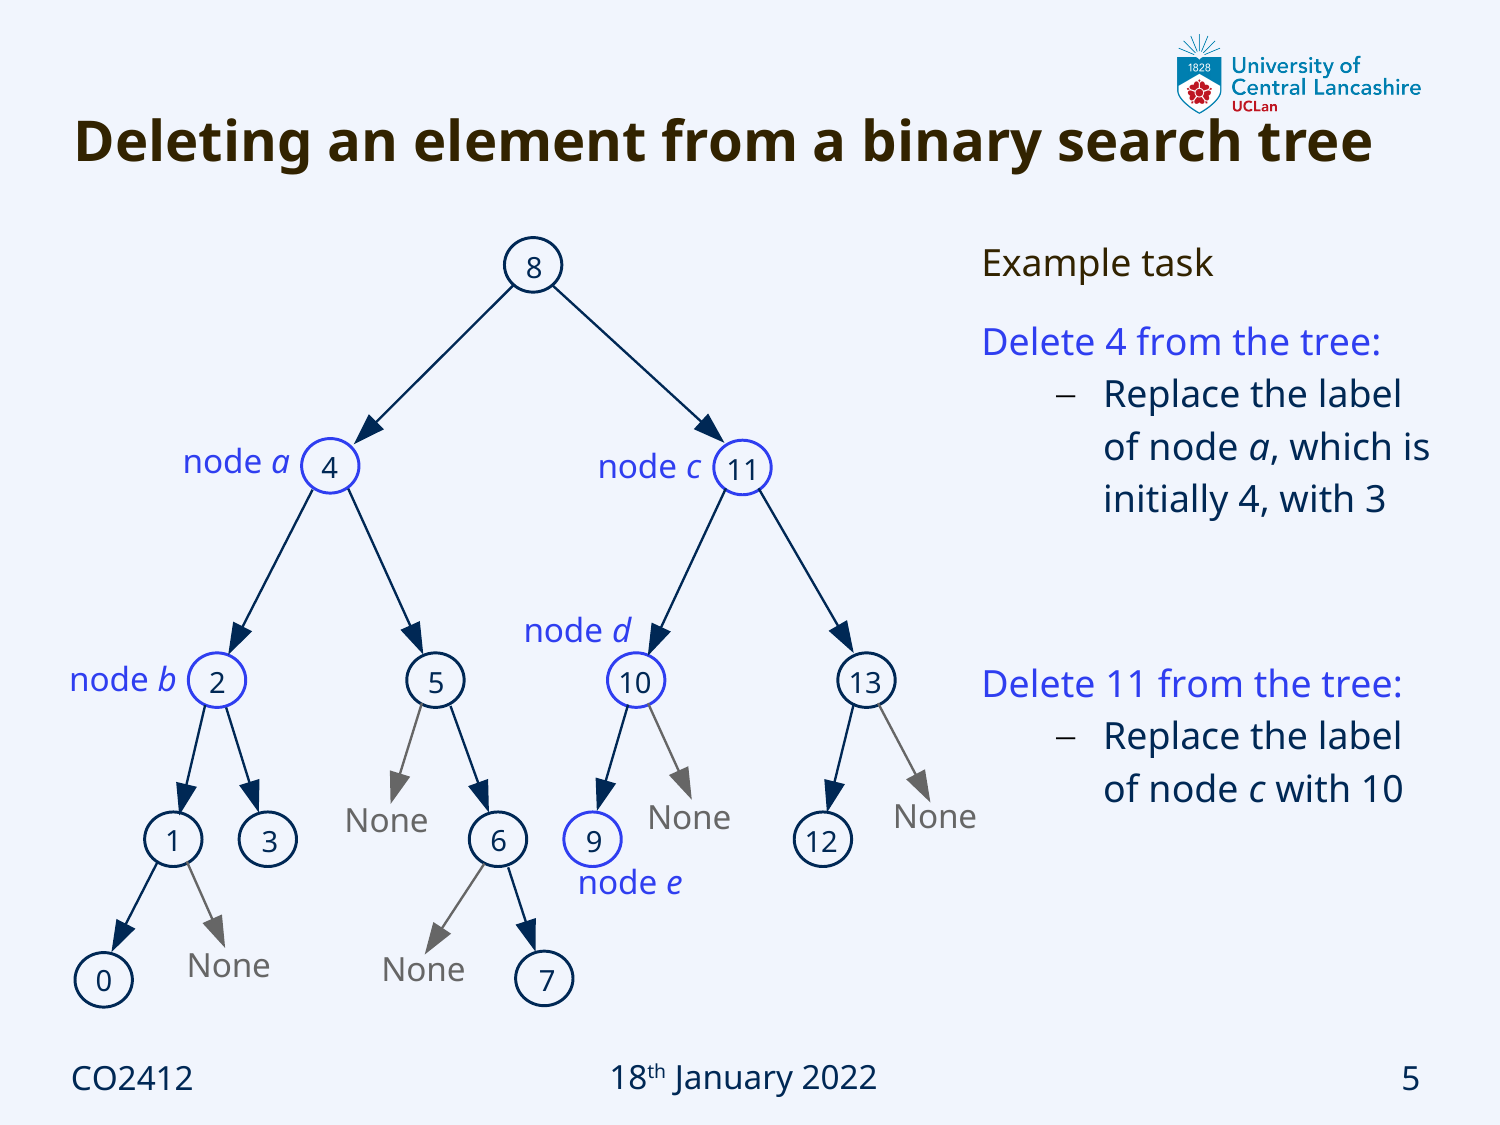

# Deleting an element from a binary search tree
Example task
Delete 4 from the tree:
Replace the label of node a, which is initially 4, with 3
Delete 11 from the tree:
Replace the label of node c with 10
8
node a
node c
4
11
node d
node b
2
5
13
10
None
None
None
1
6
3
12
9
node e
None
None
0
7